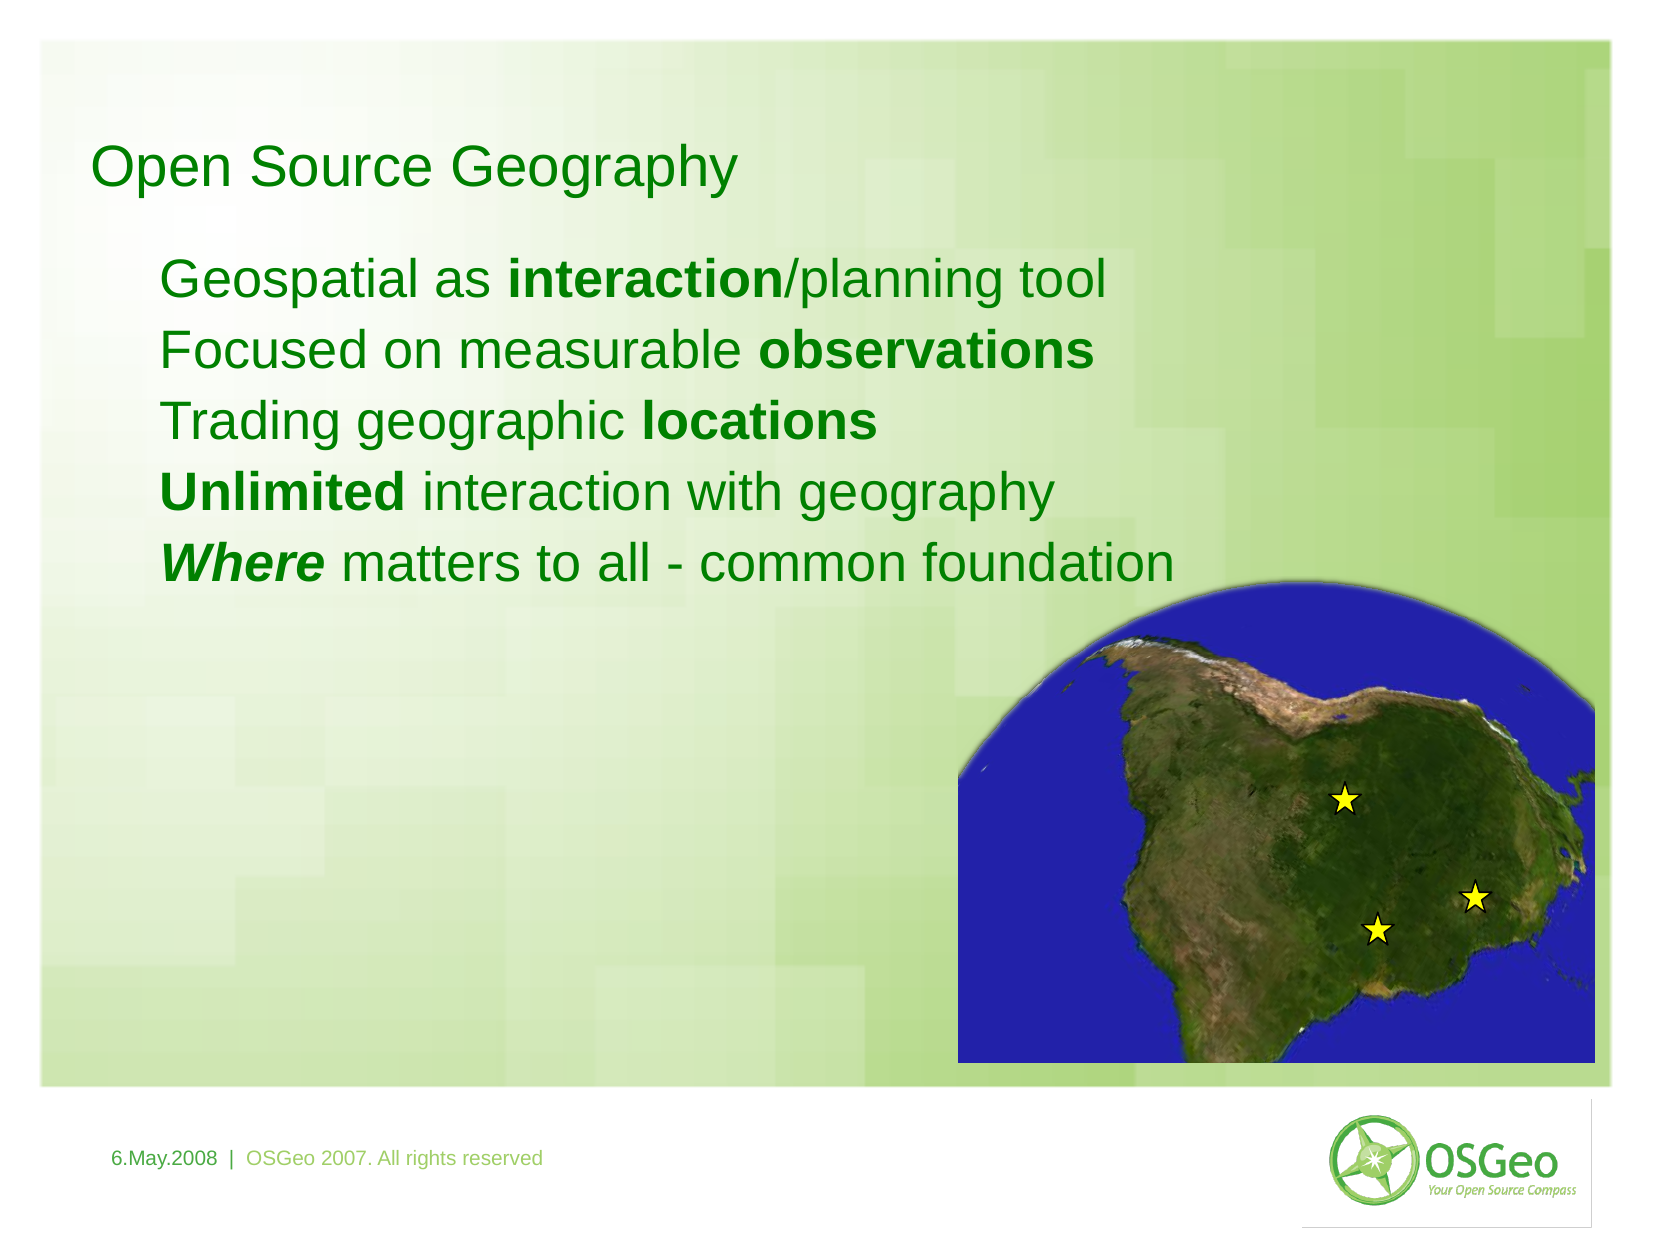

Open Source Geography
 Geospatial as interaction/planning tool
 Focused on measurable observations
 Trading geographic locations
 Unlimited interaction with geography
 Where matters to all - common foundation